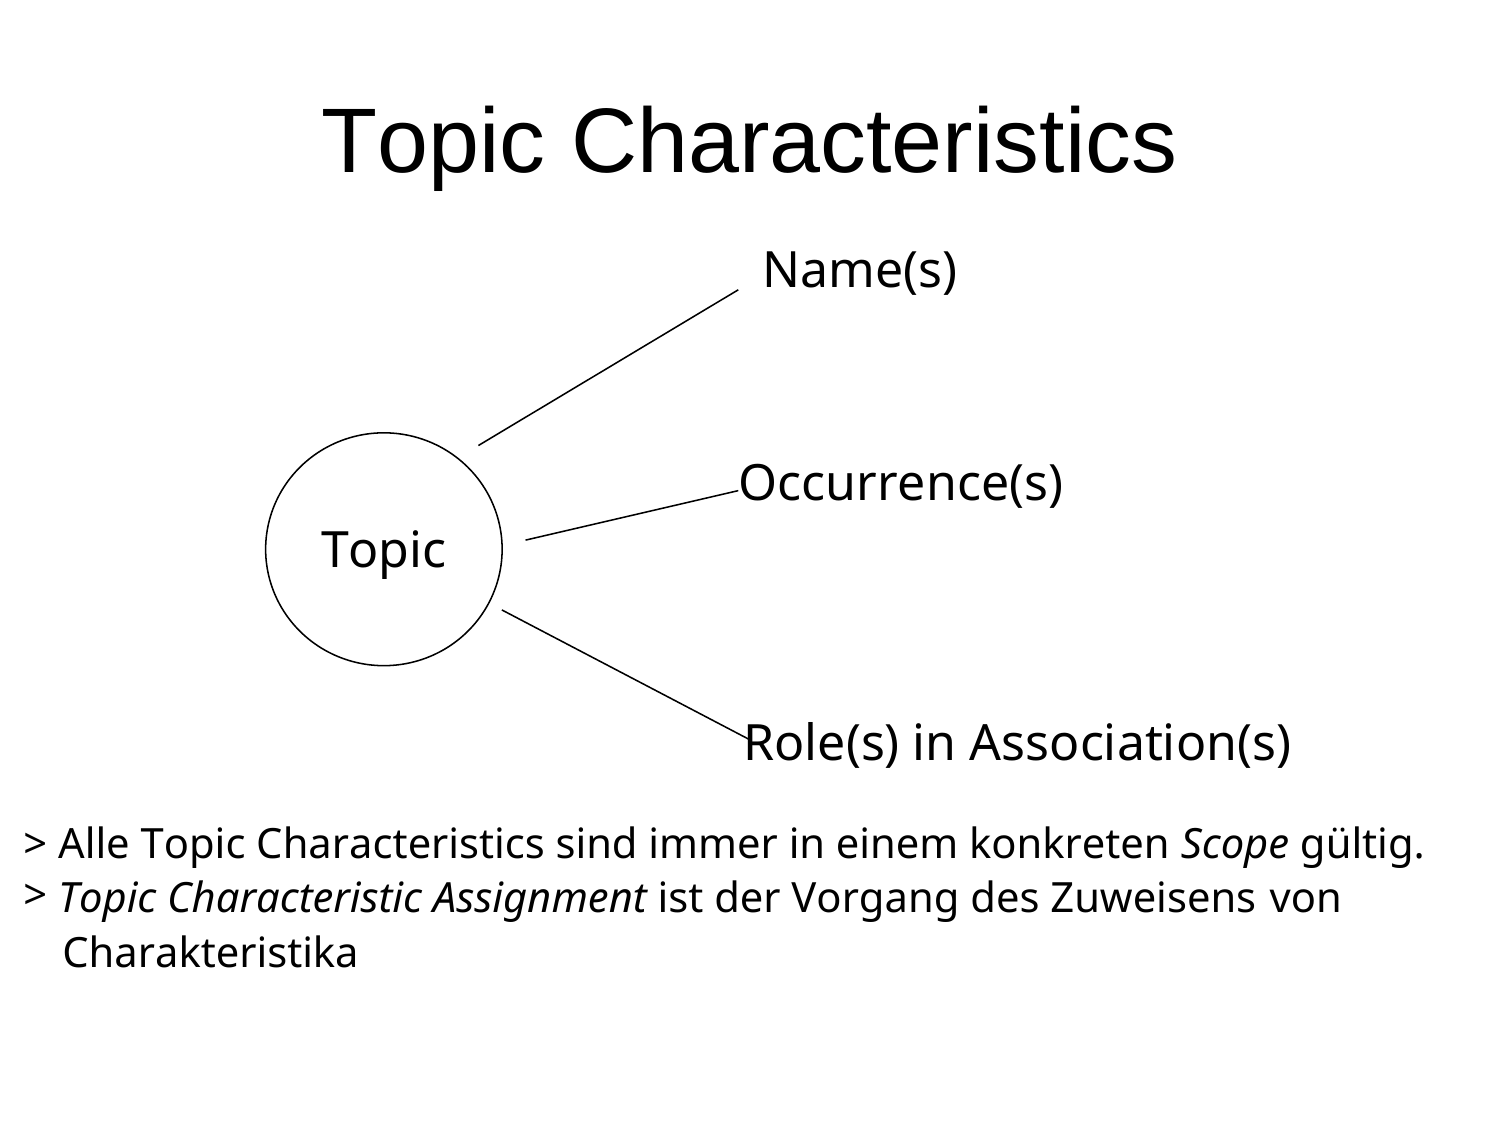

# Topic Characteristics
Name(s)
Topic
Occurrence(s)
Role(s) in Association(s)
 Alle Topic Characteristics sind immer in einem konkreten Scope gültig.
 Topic Characteristic Assignment ist der Vorgang des Zuweisens von
 Charakteristika